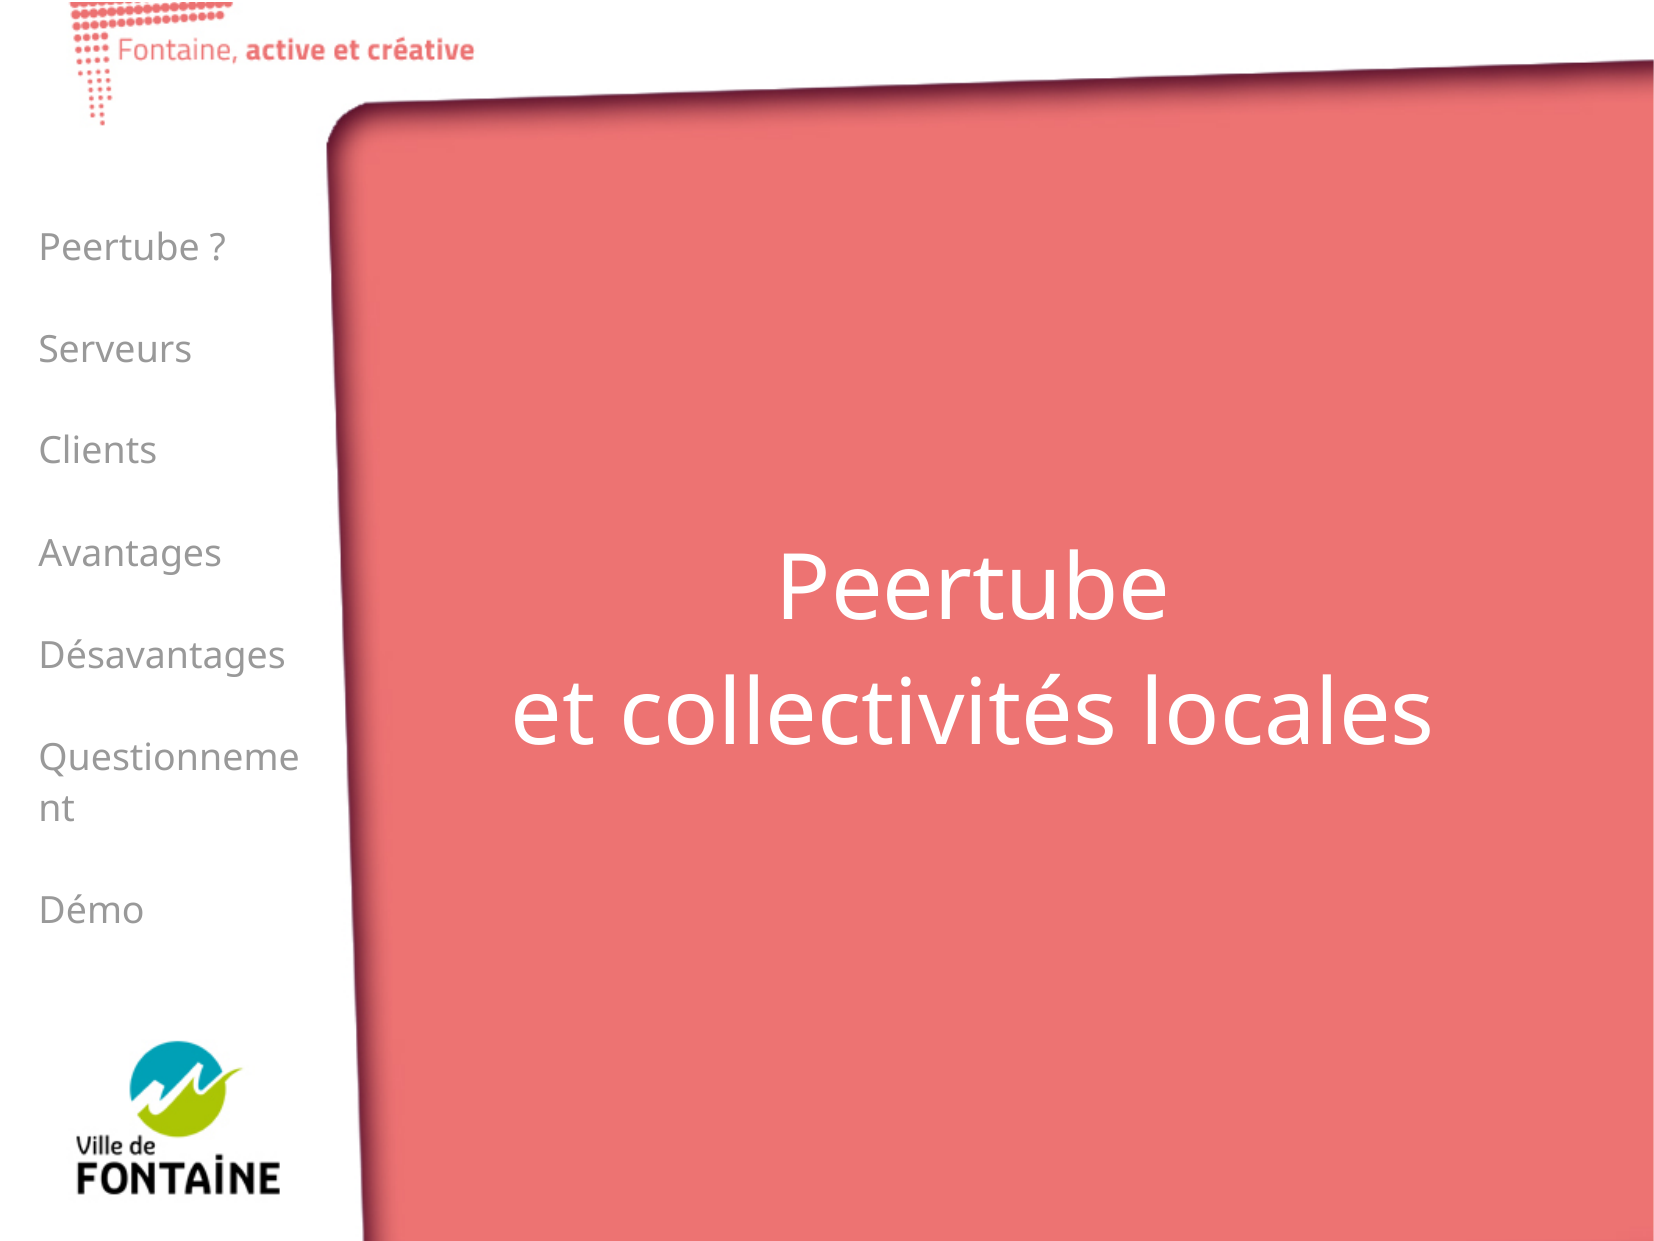

Peertube ?
Serveurs
Clients
Avantages
Désavantages
Questionnement
Démo
Peertube
et collectivités locales